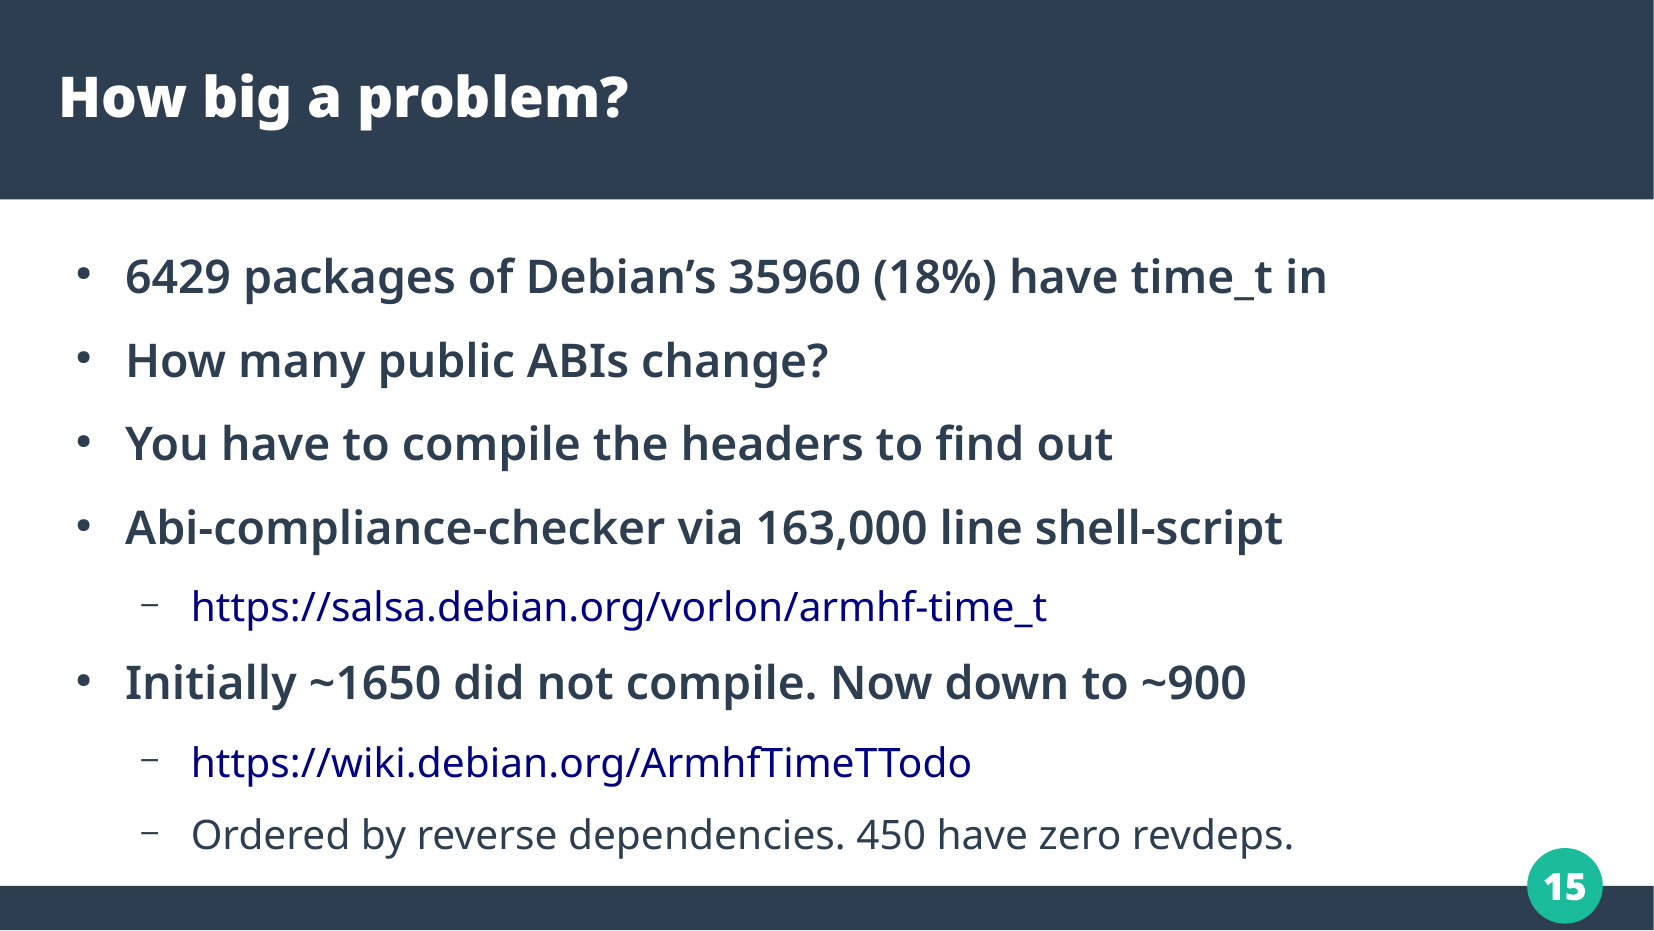

# How big a problem?
6429 packages of Debian’s 35960 (18%) have time_t in
How many public ABIs change?
You have to compile the headers to find out
Abi-compliance-checker via 163,000 line shell-script
https://salsa.debian.org/vorlon/armhf-time_t
Initially ~1650 did not compile. Now down to ~900
https://wiki.debian.org/ArmhfTimeTTodo
Ordered by reverse dependencies. 450 have zero revdeps.